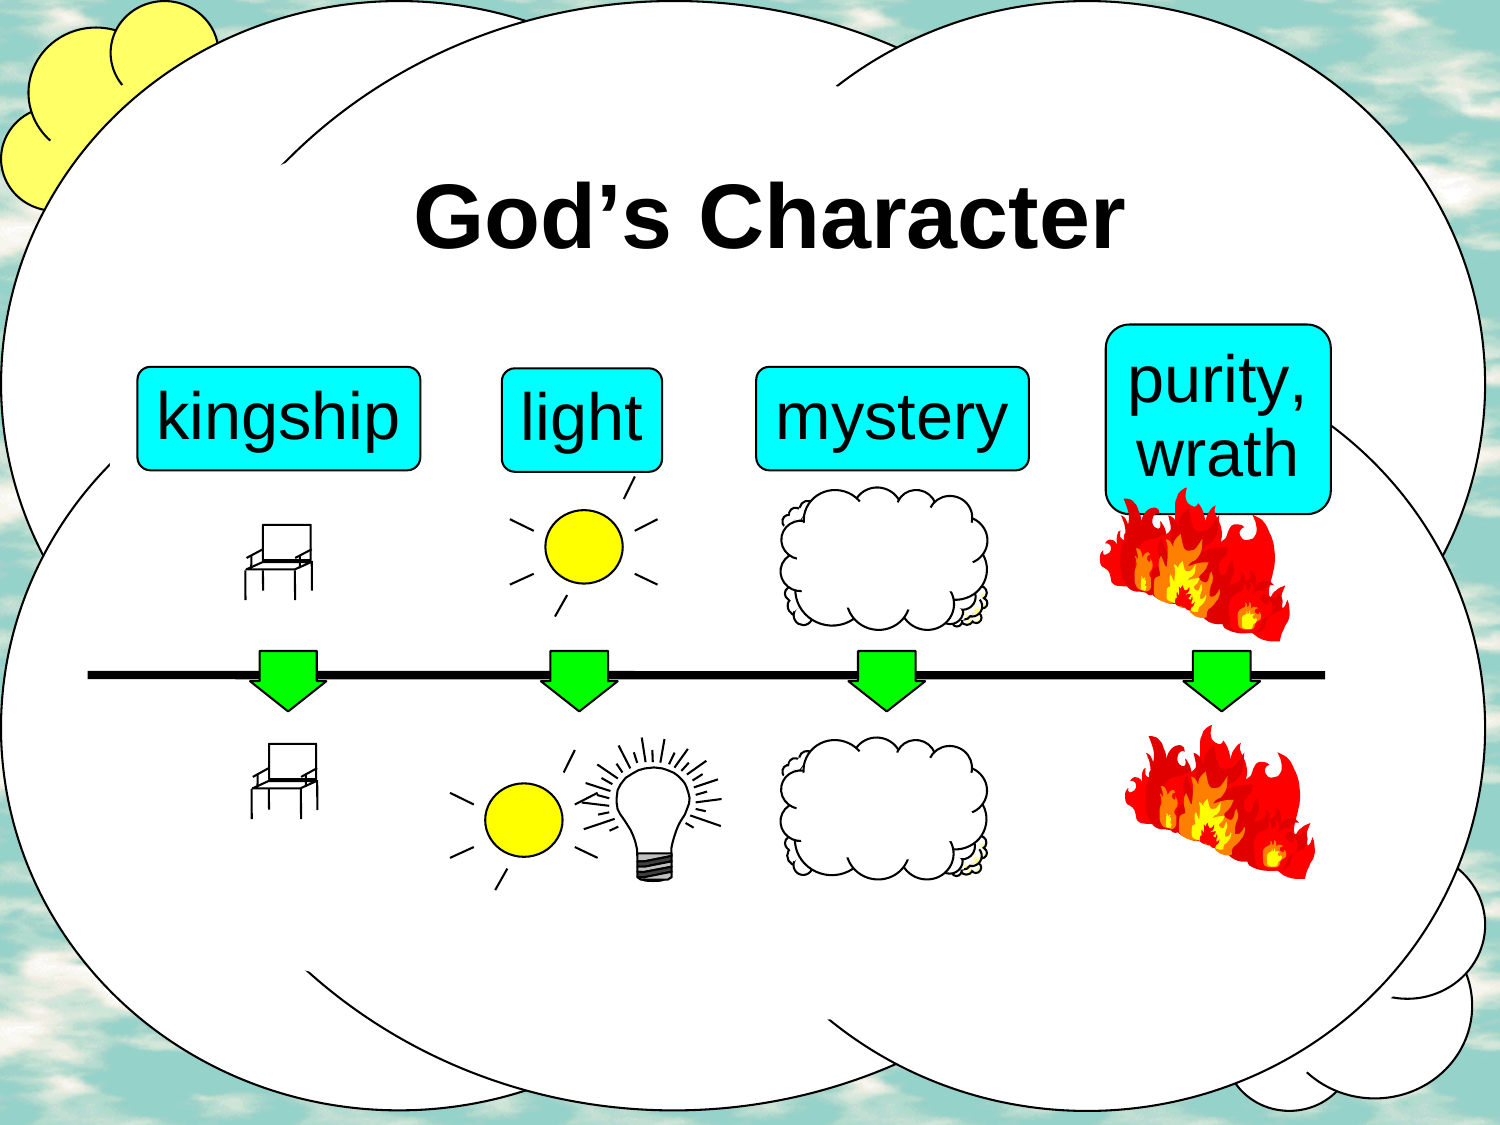

# God’s Character
purity,
wrath
kingship
mystery
light